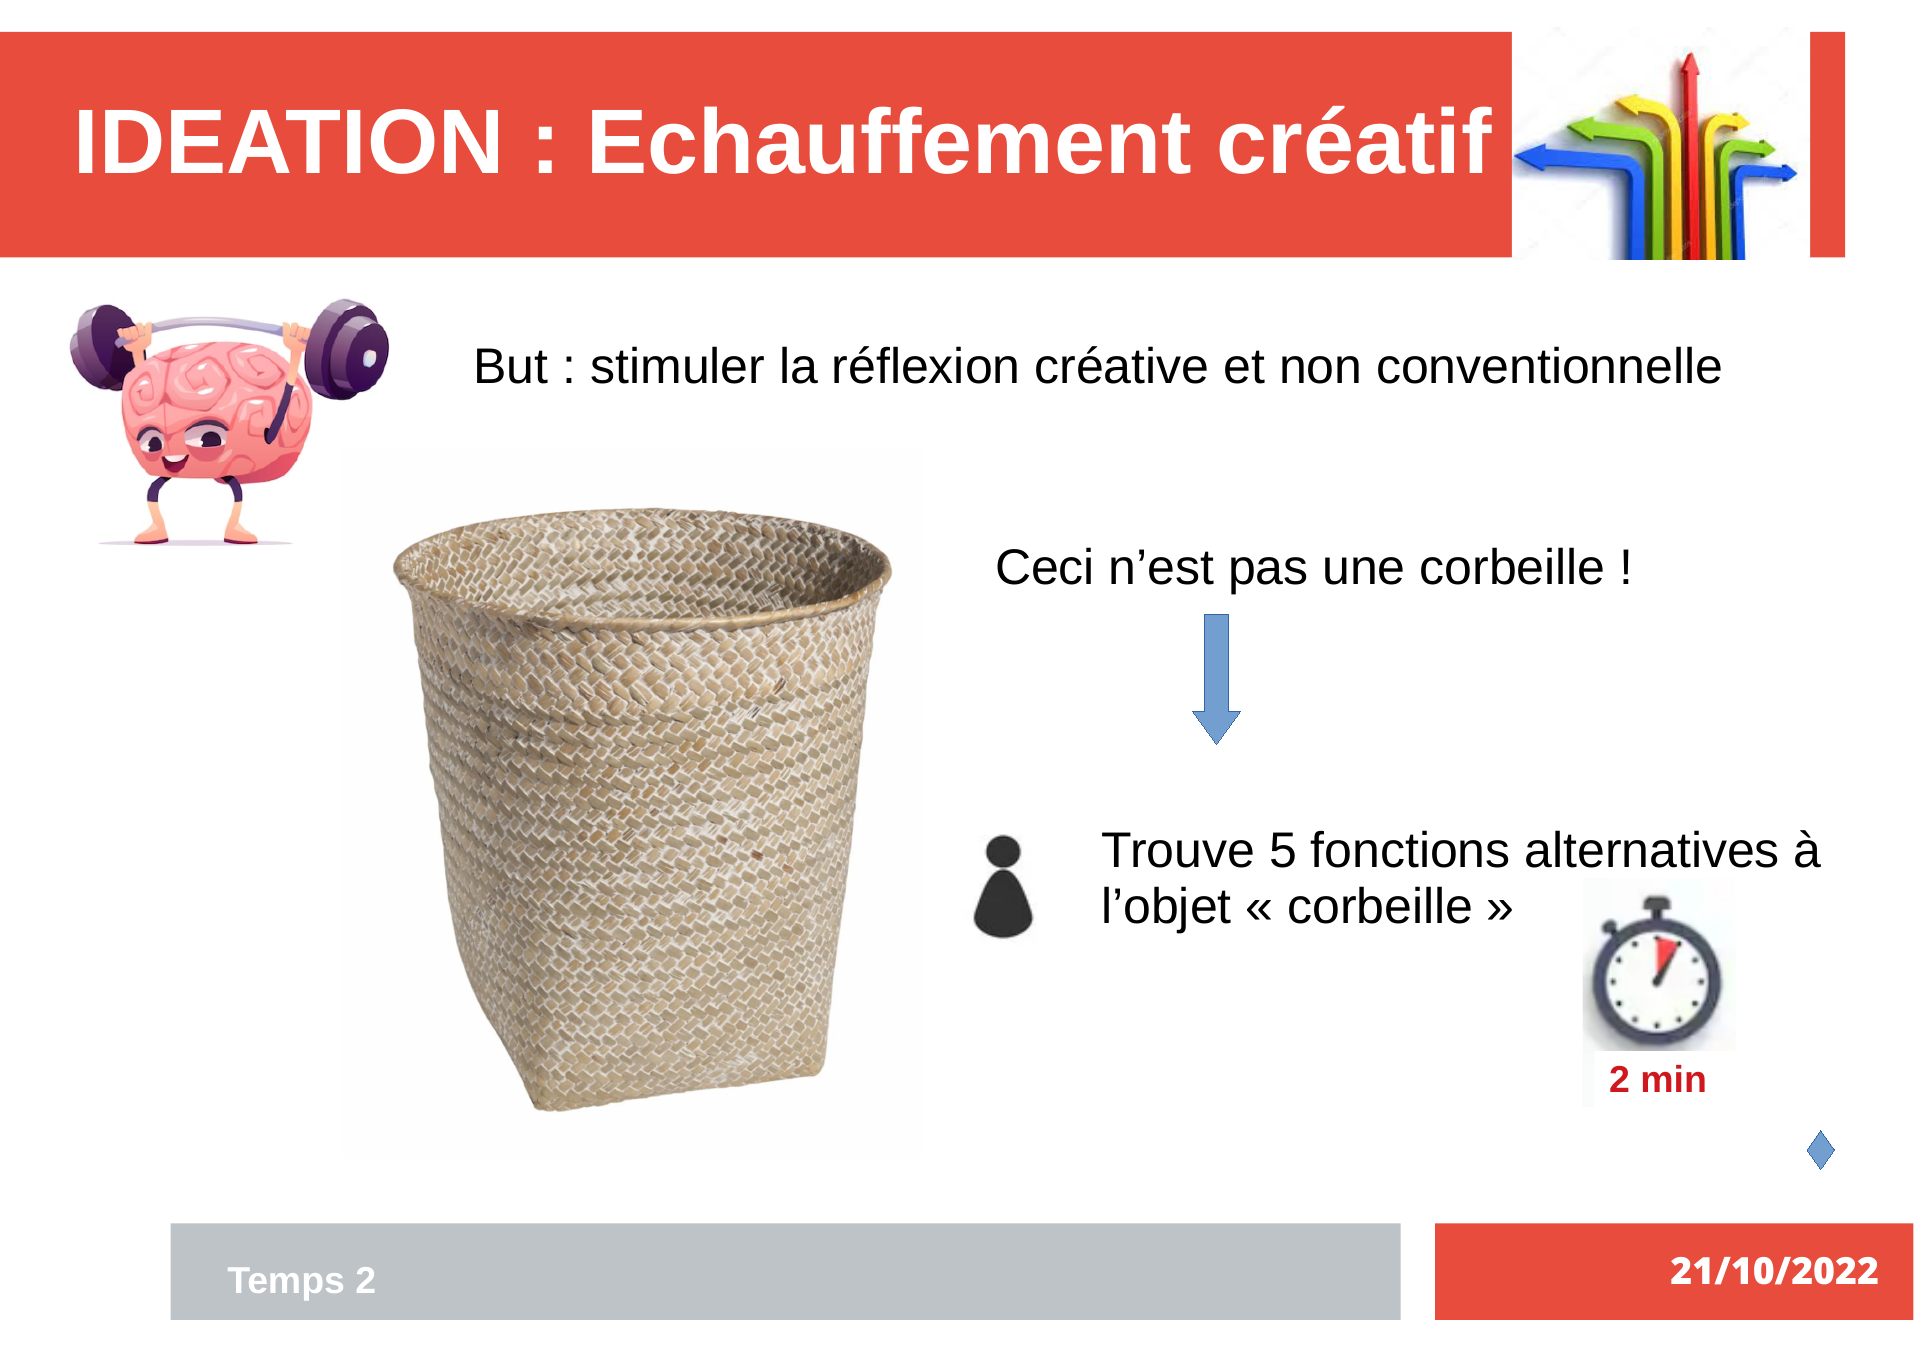

IDEATION : Echauffement créatif
But : stimuler la réflexion créative et non conventionnelle
Ceci n’est pas une corbeille !
Trouve 5 fonctions alternatives à l’objet « corbeille »
2 min
21/10/2022
Temps 2